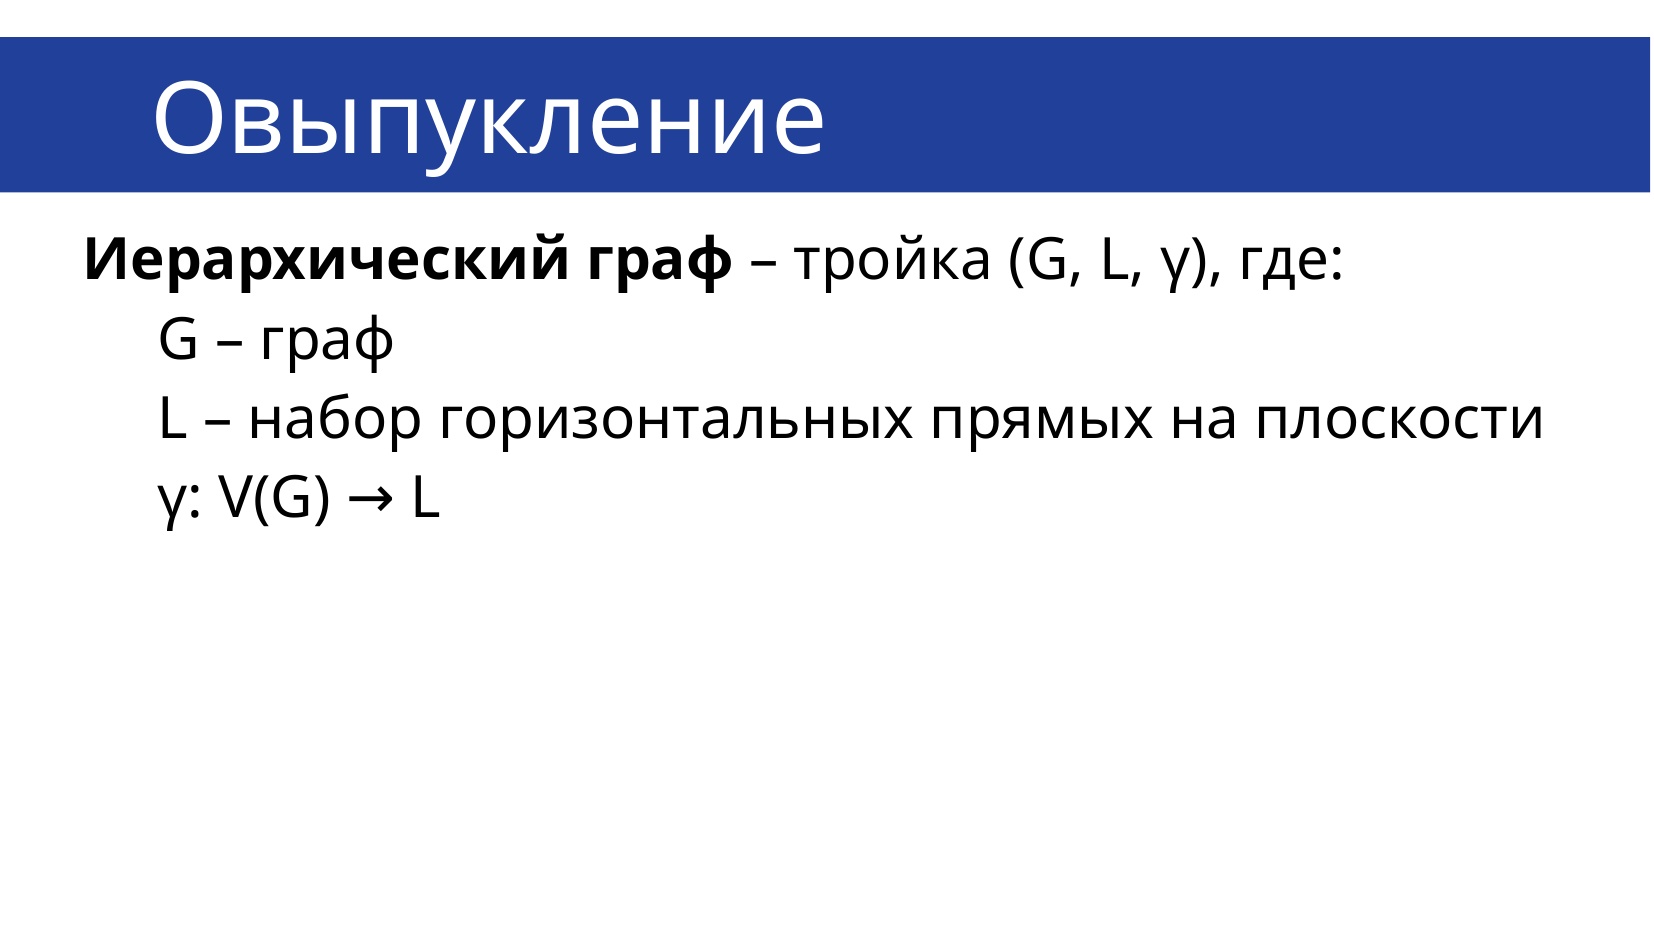

# Овыпукление
Иерархический граф – тройка (G, L, γ), где:
	G – граф
	L – набор горизонтальных прямых на плоскости
	γ: V(G) → L